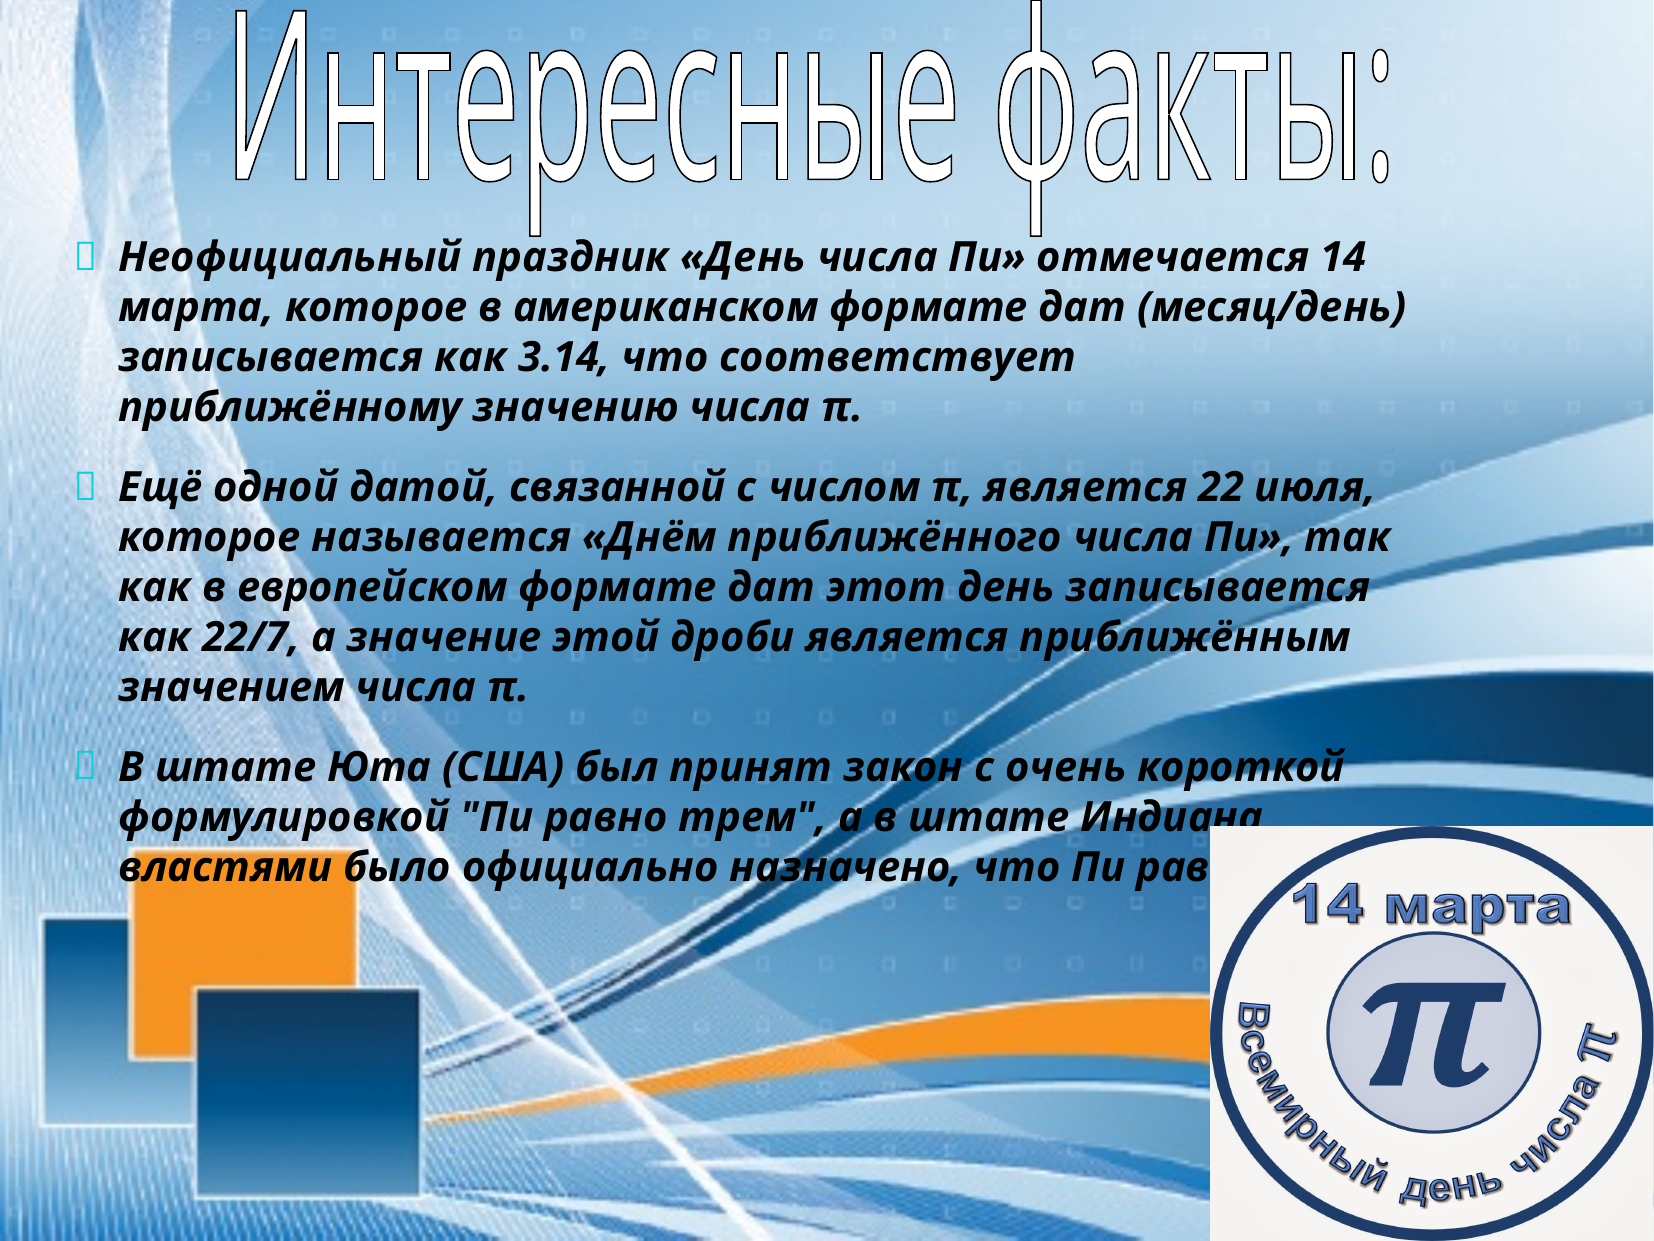

Интересные факты:
#
Неофициальный праздник «День числа Пи» отмечается 14 марта, которое в американском формате дат (месяц/день) записывается как 3.14, что соответствует приближённому значению числа π.
Ещё одной датой, связанной с числом π, является 22 июля, которое называется «Днём приближённого числа Пи», так как в европейском формате дат этот день записывается как 22/7, а значение этой дроби является приближённым значением числа π.
В штате Юта (США) был принят закон с очень короткой формулировкой "Пи равно трем", а в штате Индиана властями было официально назначено, что Пи равно 4.